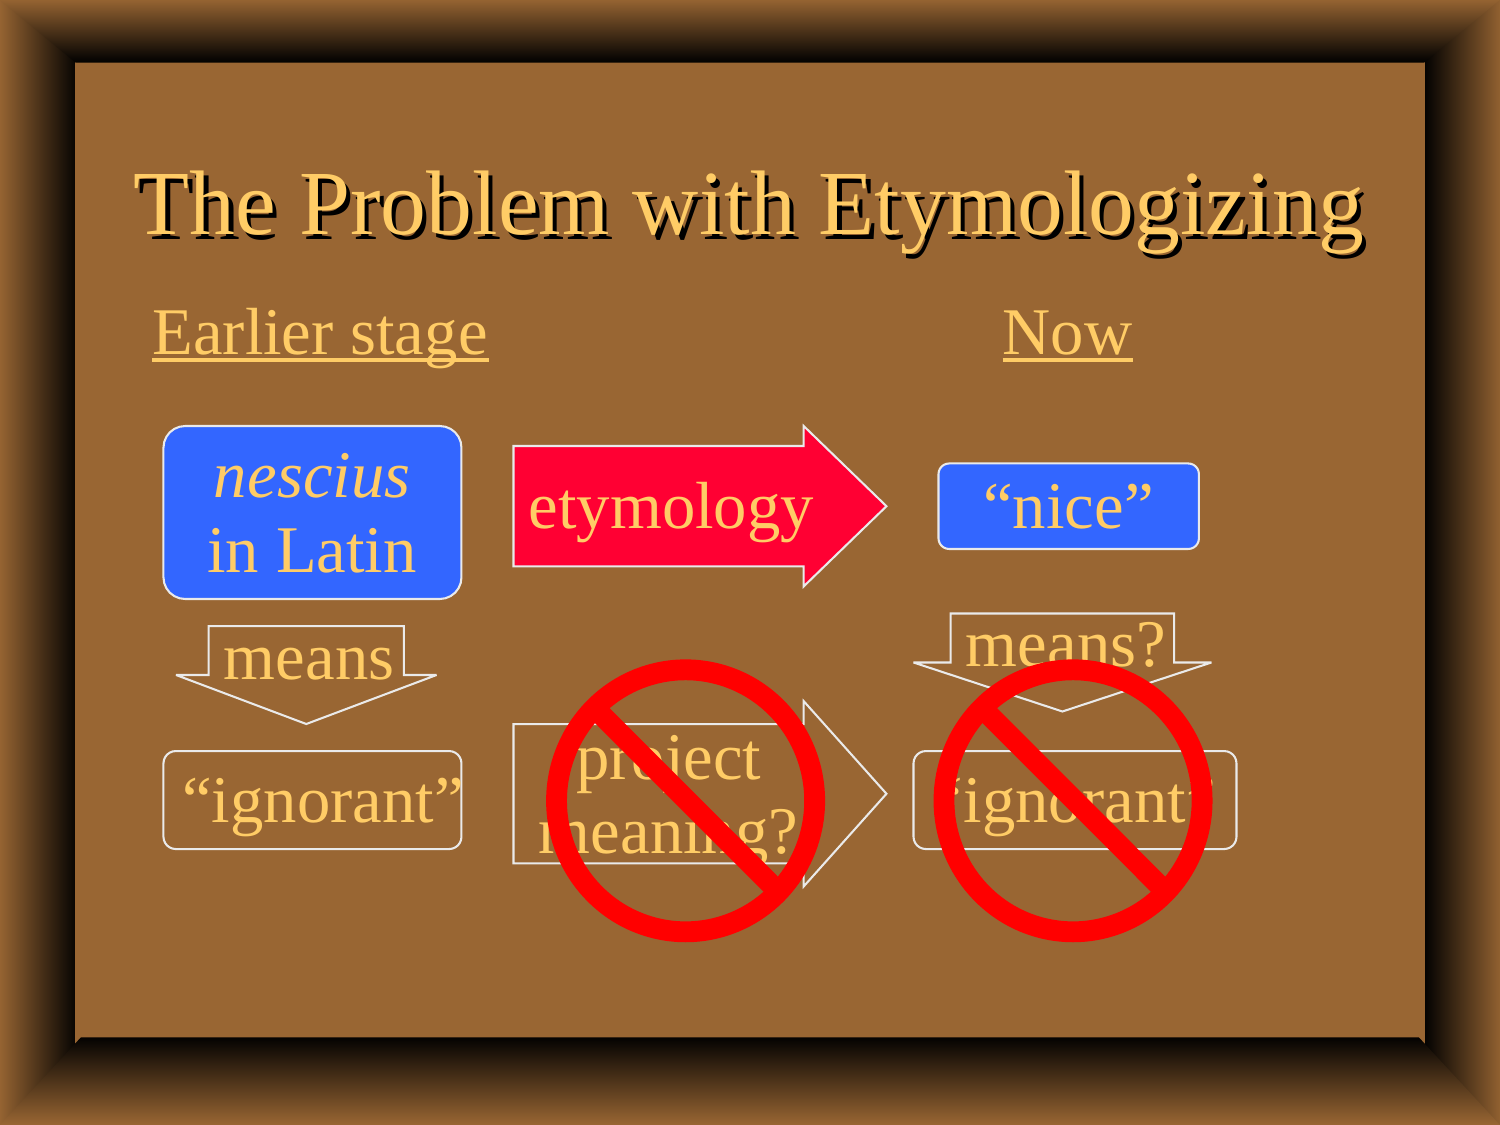

# The Problem with Etymologizing
Earlier stage
Now
etymology
“nice”
nescius
in Latin
means?
means
“ignorant”
project
meaning?
“ignorant”